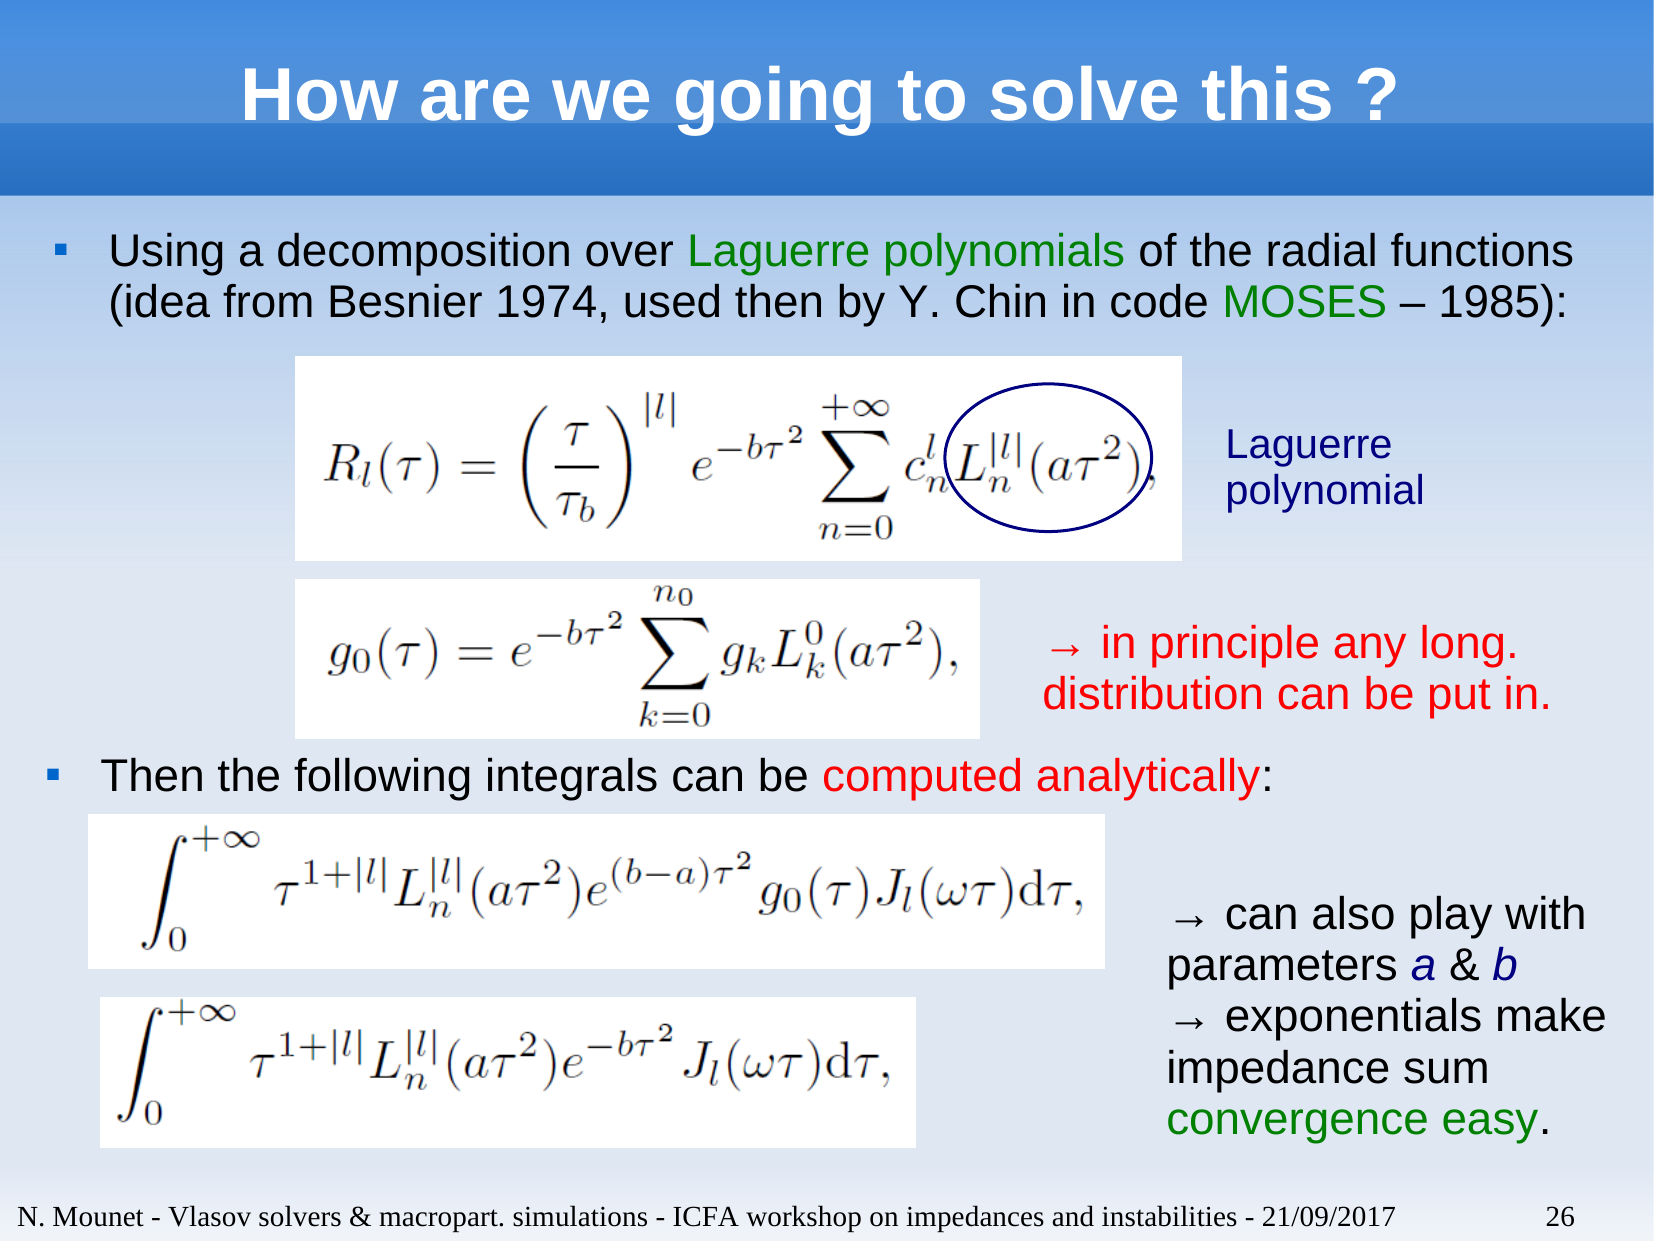

How are we going to solve this ?
# Using a decomposition over Laguerre polynomials of the radial functions (idea from Besnier 1974, used then by Y. Chin in code MOSES – 1985):
Laguerre polynomial
→ in principle any long. distribution can be put in.
Then the following integrals can be computed analytically:
→ can also play with parameters a & b
→ exponentials make impedance sum convergence easy.
N. Mounet - Vlasov solvers & macropart. simulations - ICFA workshop on impedances and instabilities - 21/09/2017
26